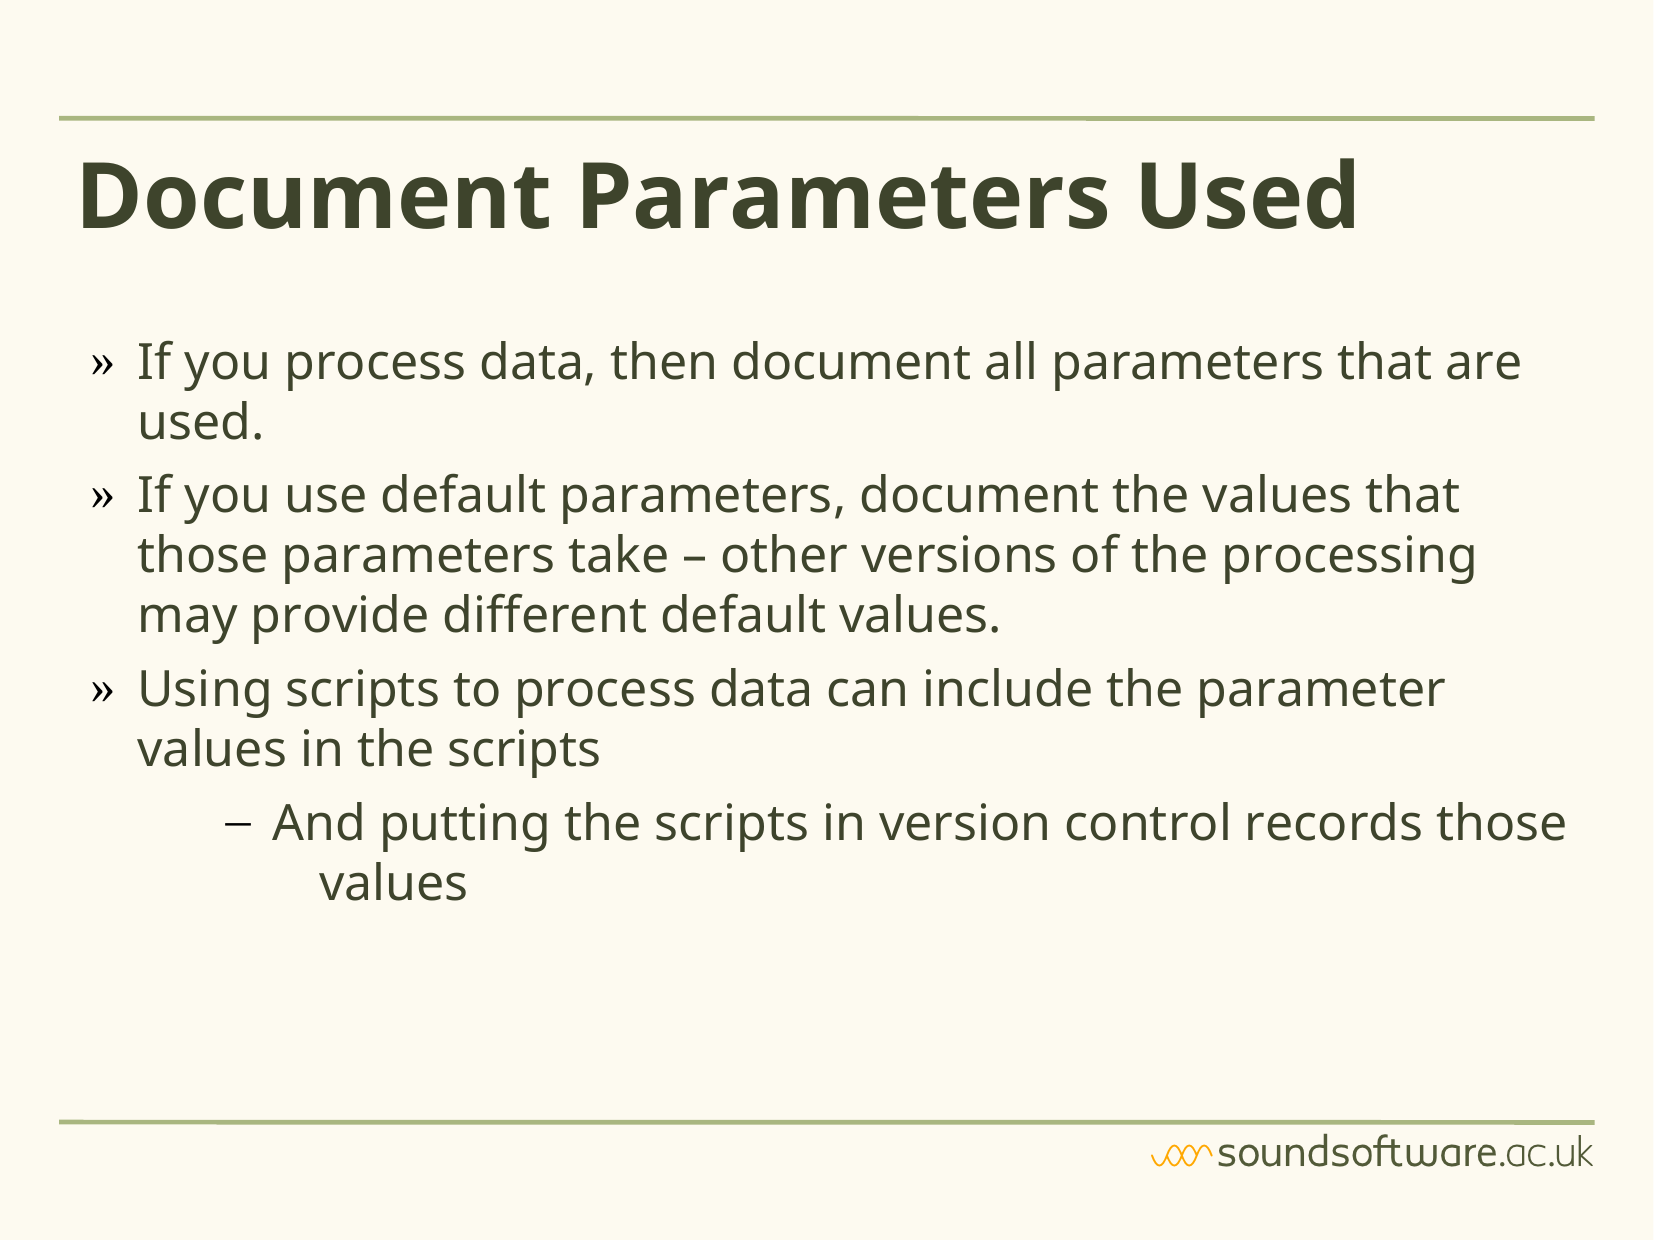

# Document Parameters Used
If you process data, then document all parameters that are used.
If you use default parameters, document the values that those parameters take – other versions of the processing may provide different default values.
Using scripts to process data can include the parameter values in the scripts
And putting the scripts in version control records those values